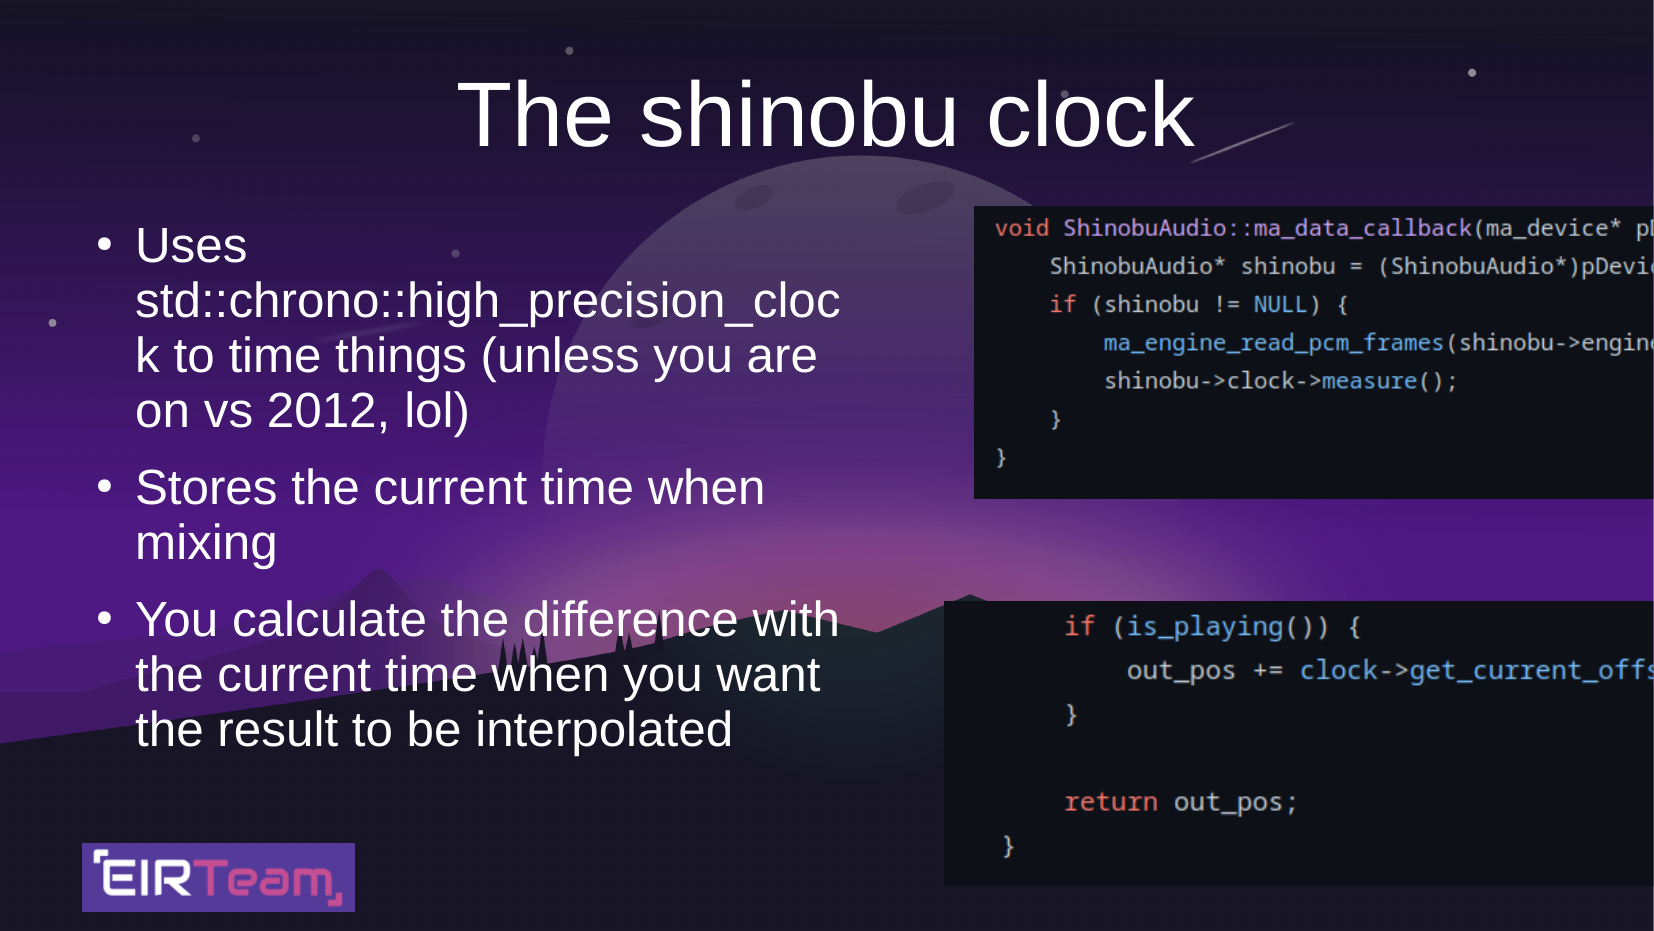

# The shinobu clock
Uses std::chrono::high_precision_clock to time things (unless you are on vs 2012, lol)
Stores the current time when mixing
You calculate the difference with the current time when you want the result to be interpolated